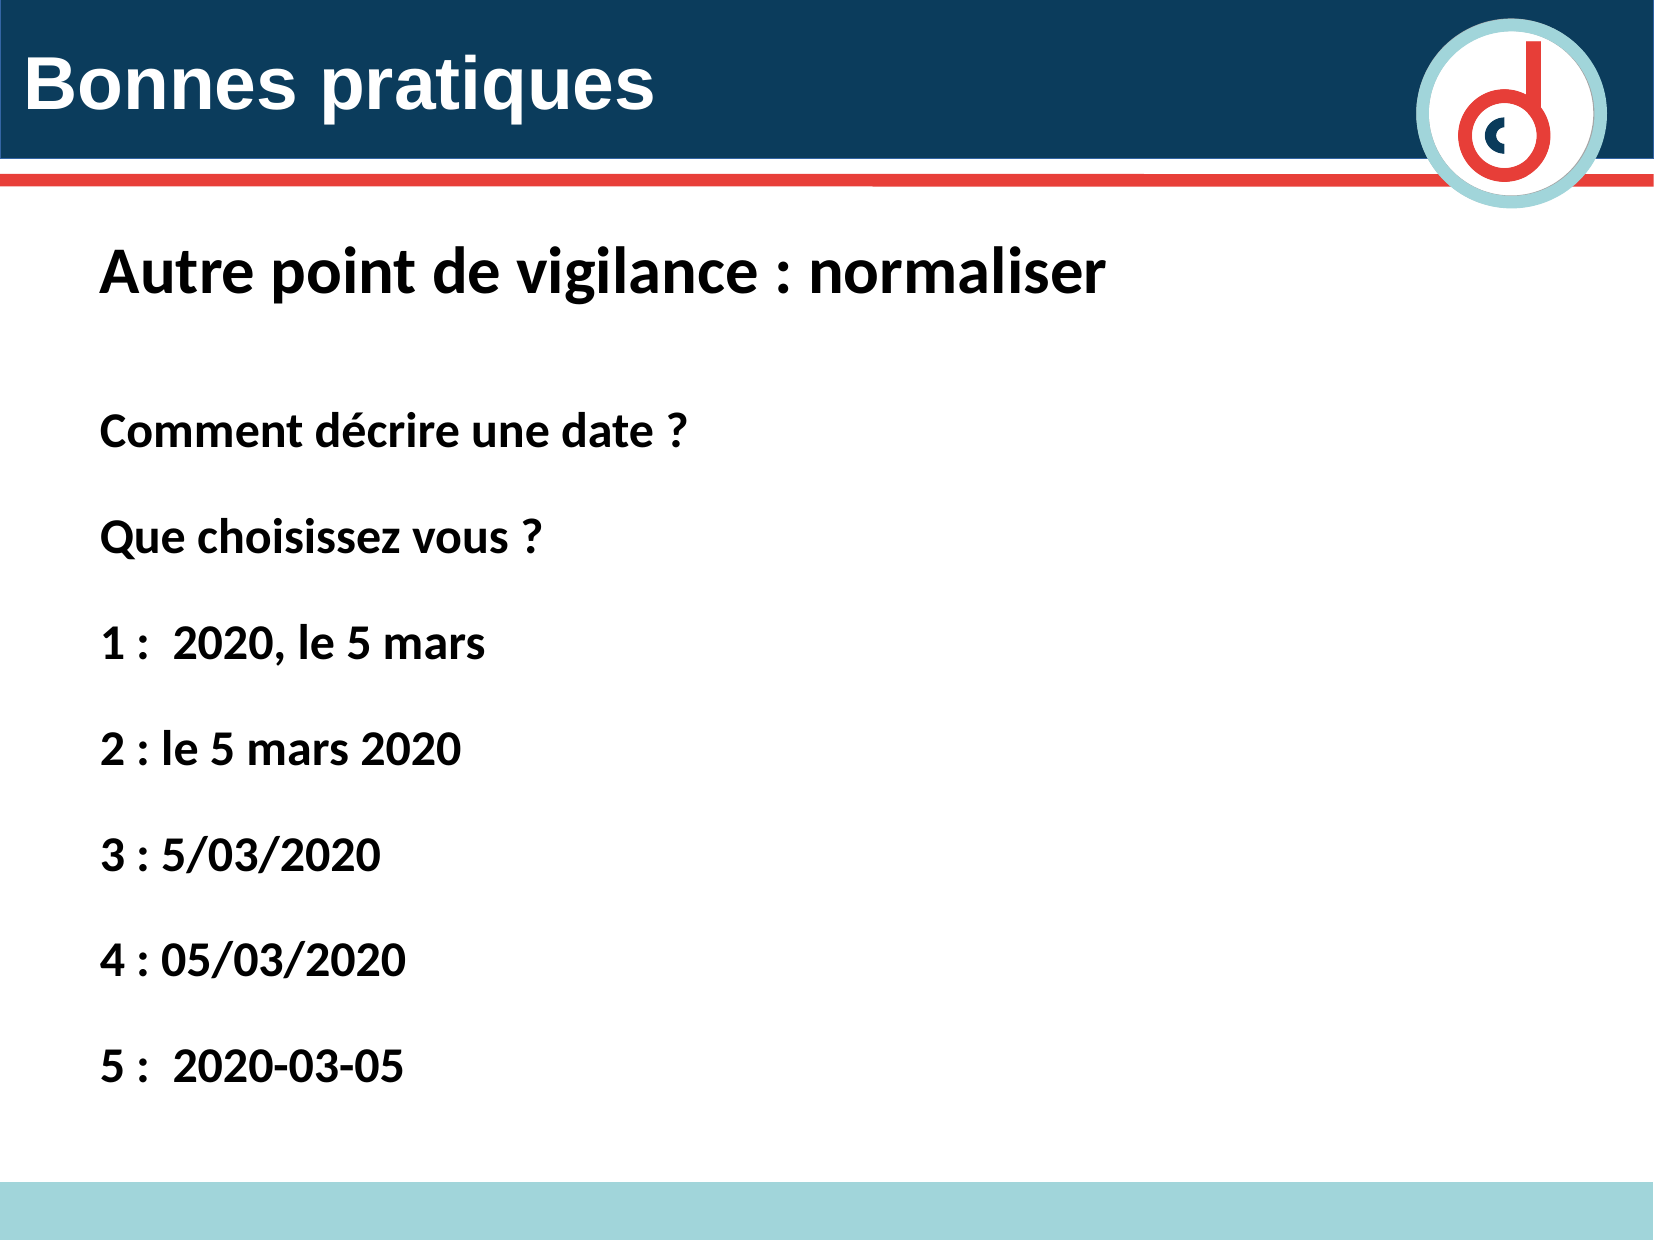

# Bonnes pratiques
Autre point de vigilance : normaliser
Comment décrire une date ?
Que choisissez vous ?
1 : 2020, le 5 mars
2 : le 5 mars 2020
3 : 5/03/2020
4 : 05/03/2020
5 : 2020-03-05